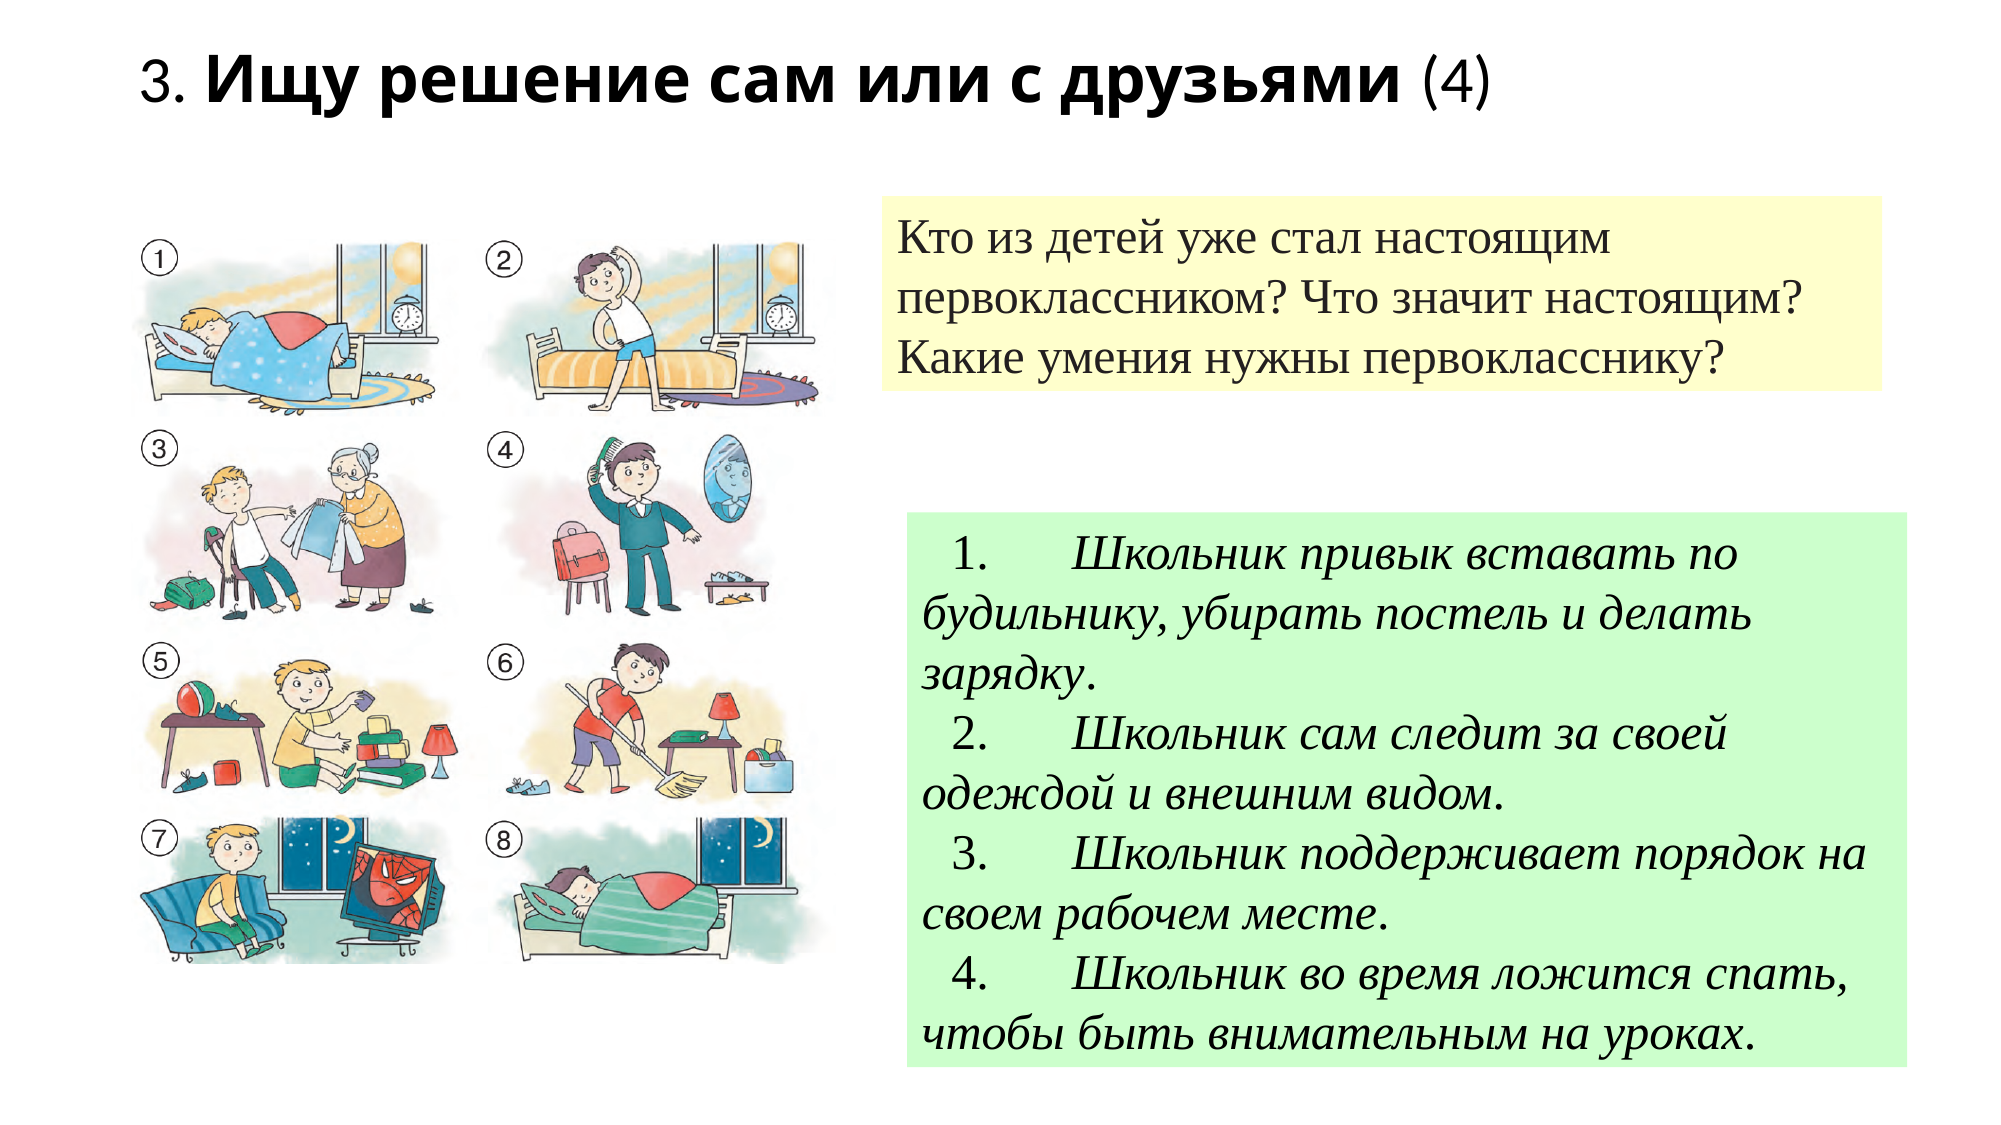

# 3. Ищу решение сам или с друзьями (4)
Кто из детей уже стал настоящим первоклассником? Что значит настоящим? Какие умения нужны первокласснику?
1. 	Школьник привык вставать по будильнику, убирать постель и делать зарядку.
2. 	Школьник сам следит за своей одеждой и внешним видом.
3. 	Школьник поддерживает порядок на своем рабочем месте.
4. 	Школьник во время ложится спать, чтобы быть внимательным на уроках.